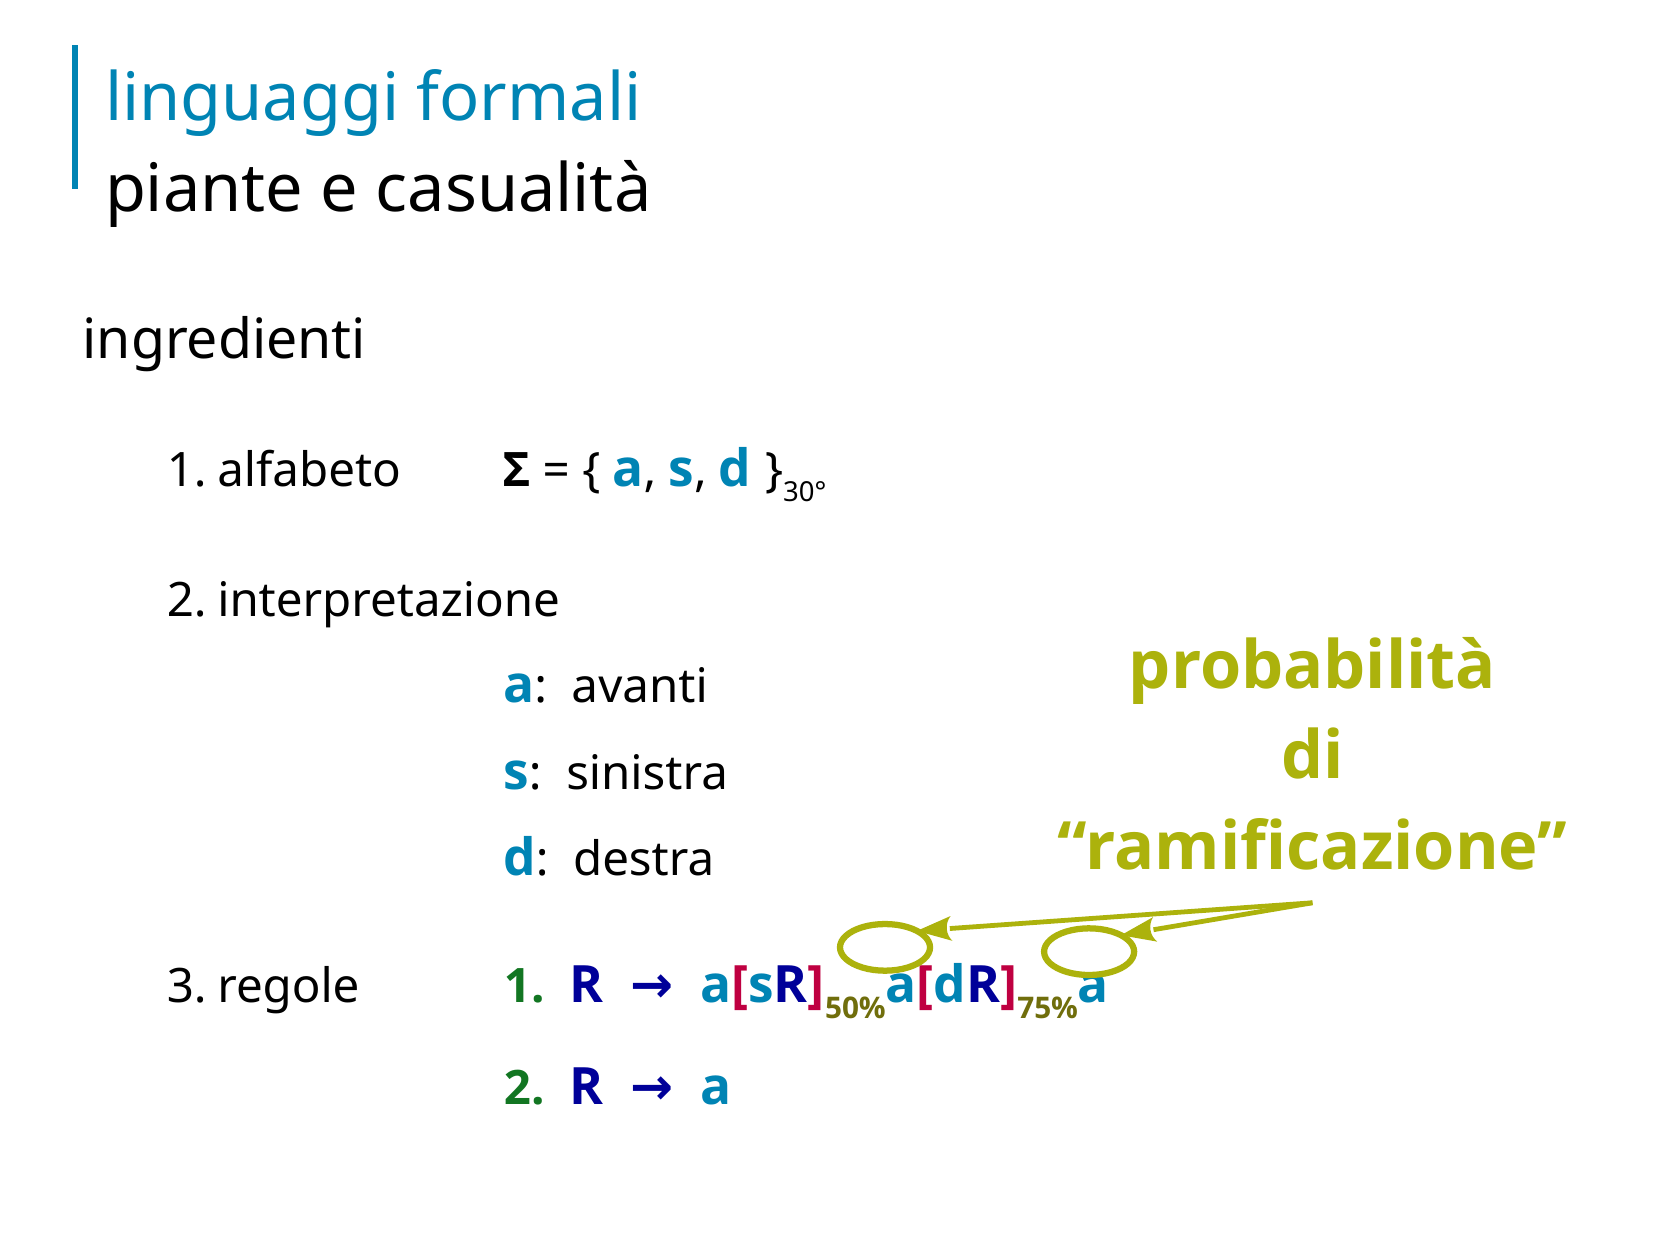

# linguaggi formali piante e casualità
ingredienti
alfabeto	Σ = { a, s, d }30°
interpretazione
a: avanti
s: sinistra
d: destra
regole	1. R → a[sR]50%a[dR]75%a
	2. R → a
probabilità
di “ramificazione”